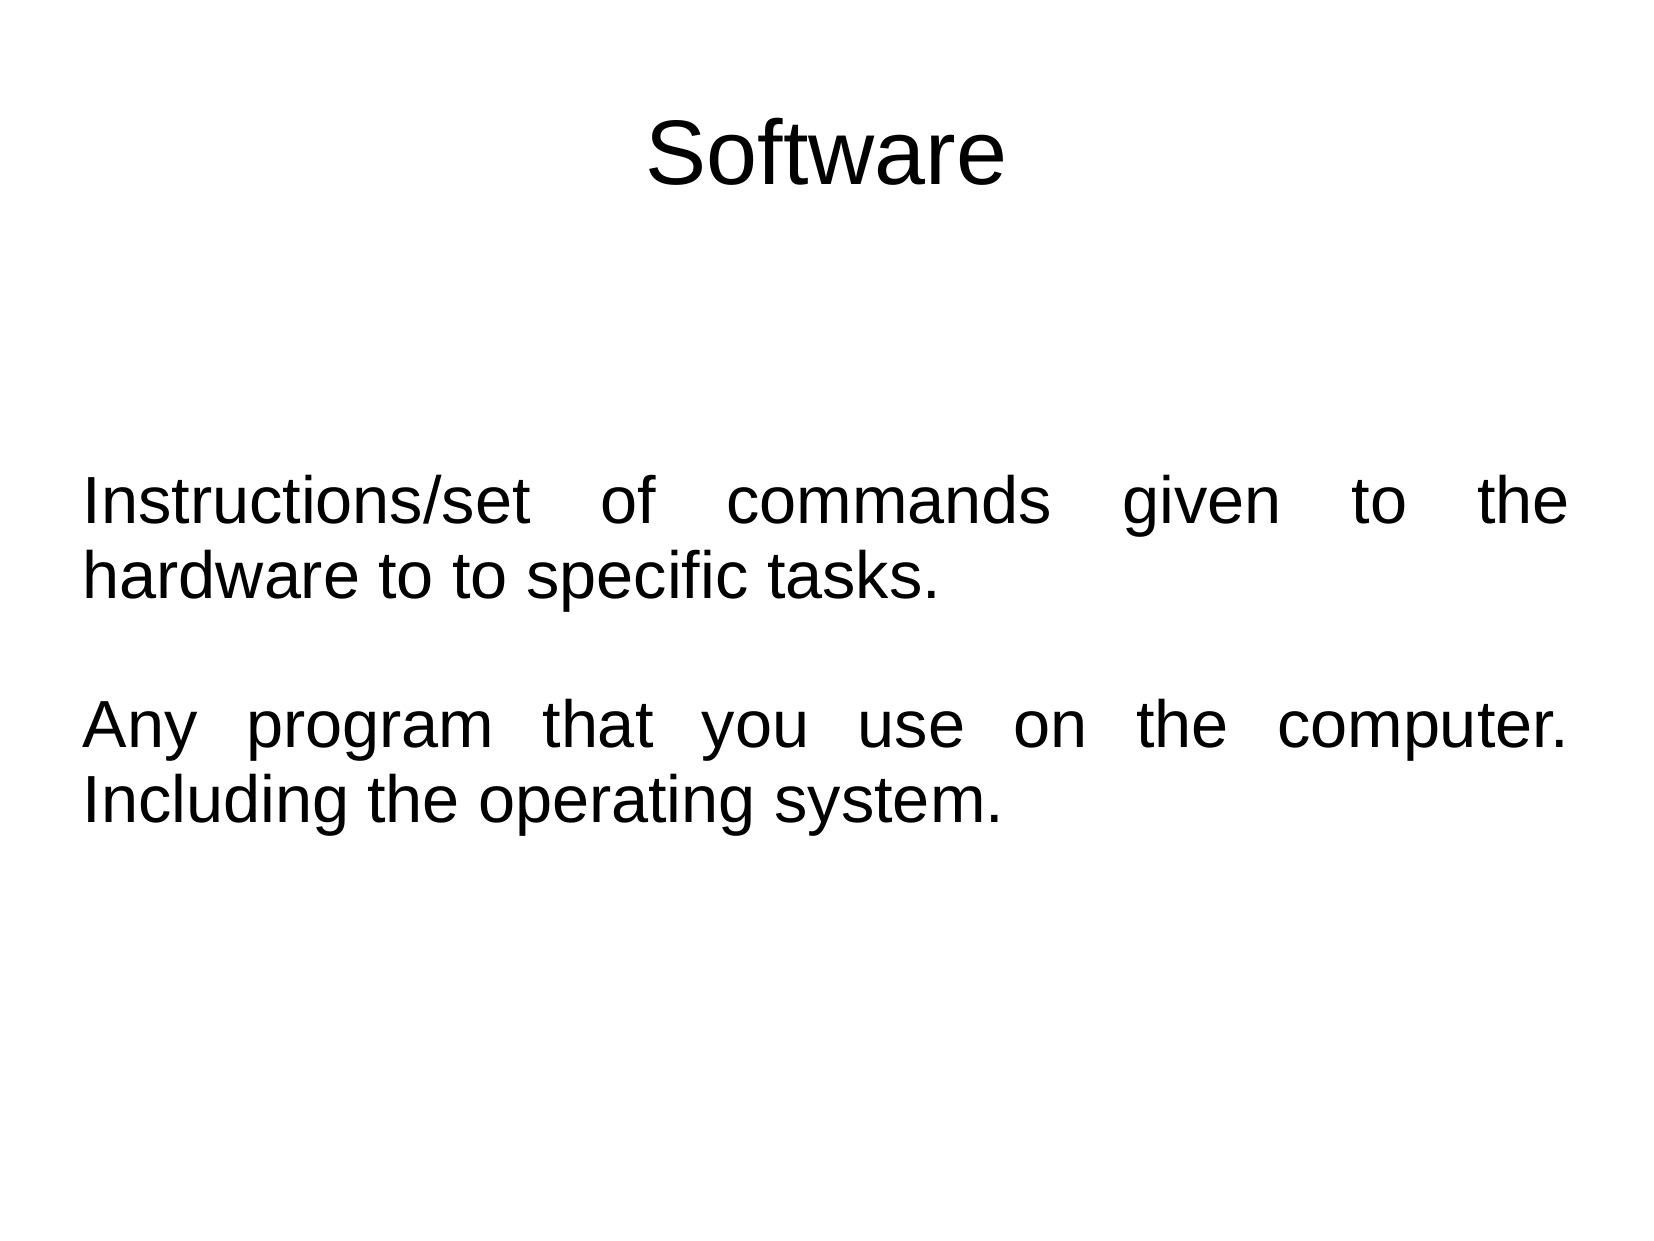

# Software
Instructions/set of commands given to the hardware to to specific tasks.
Any program that you use on the computer. Including the operating system.